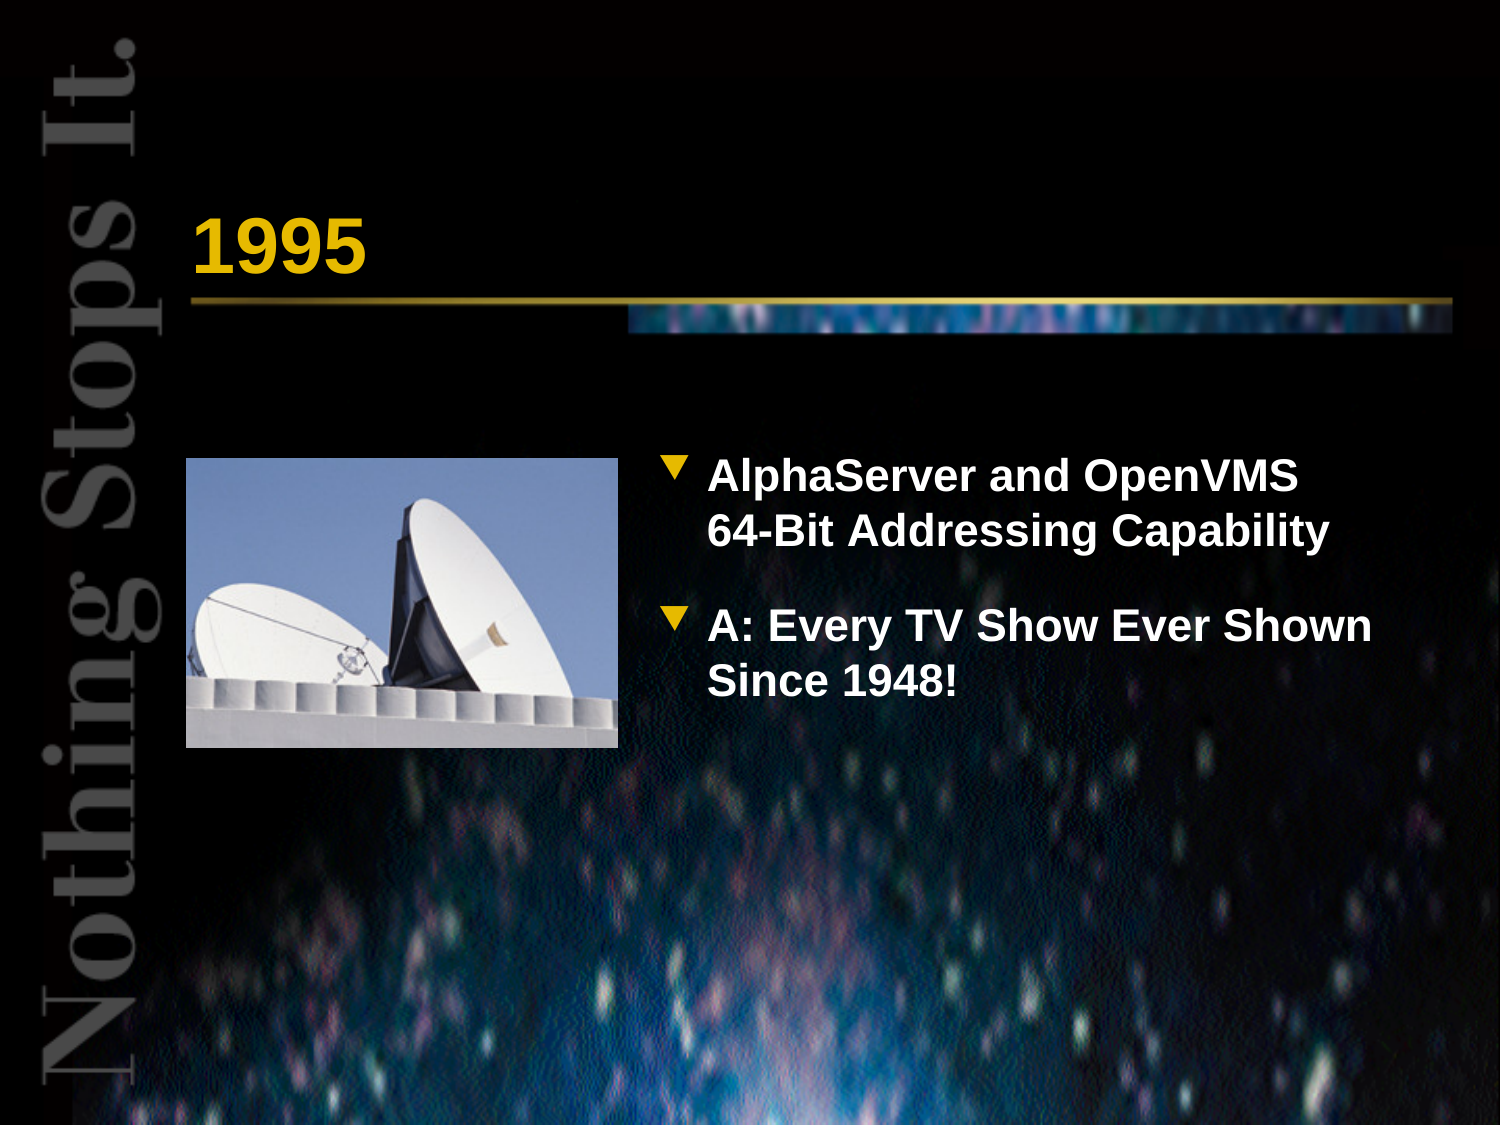

# 1995 1996 1997 1998 1999 2000...
AlphaServer and OpenVMS
64-Bit Addressing Capability
A: Every TV Show Ever Shown Since 1948!